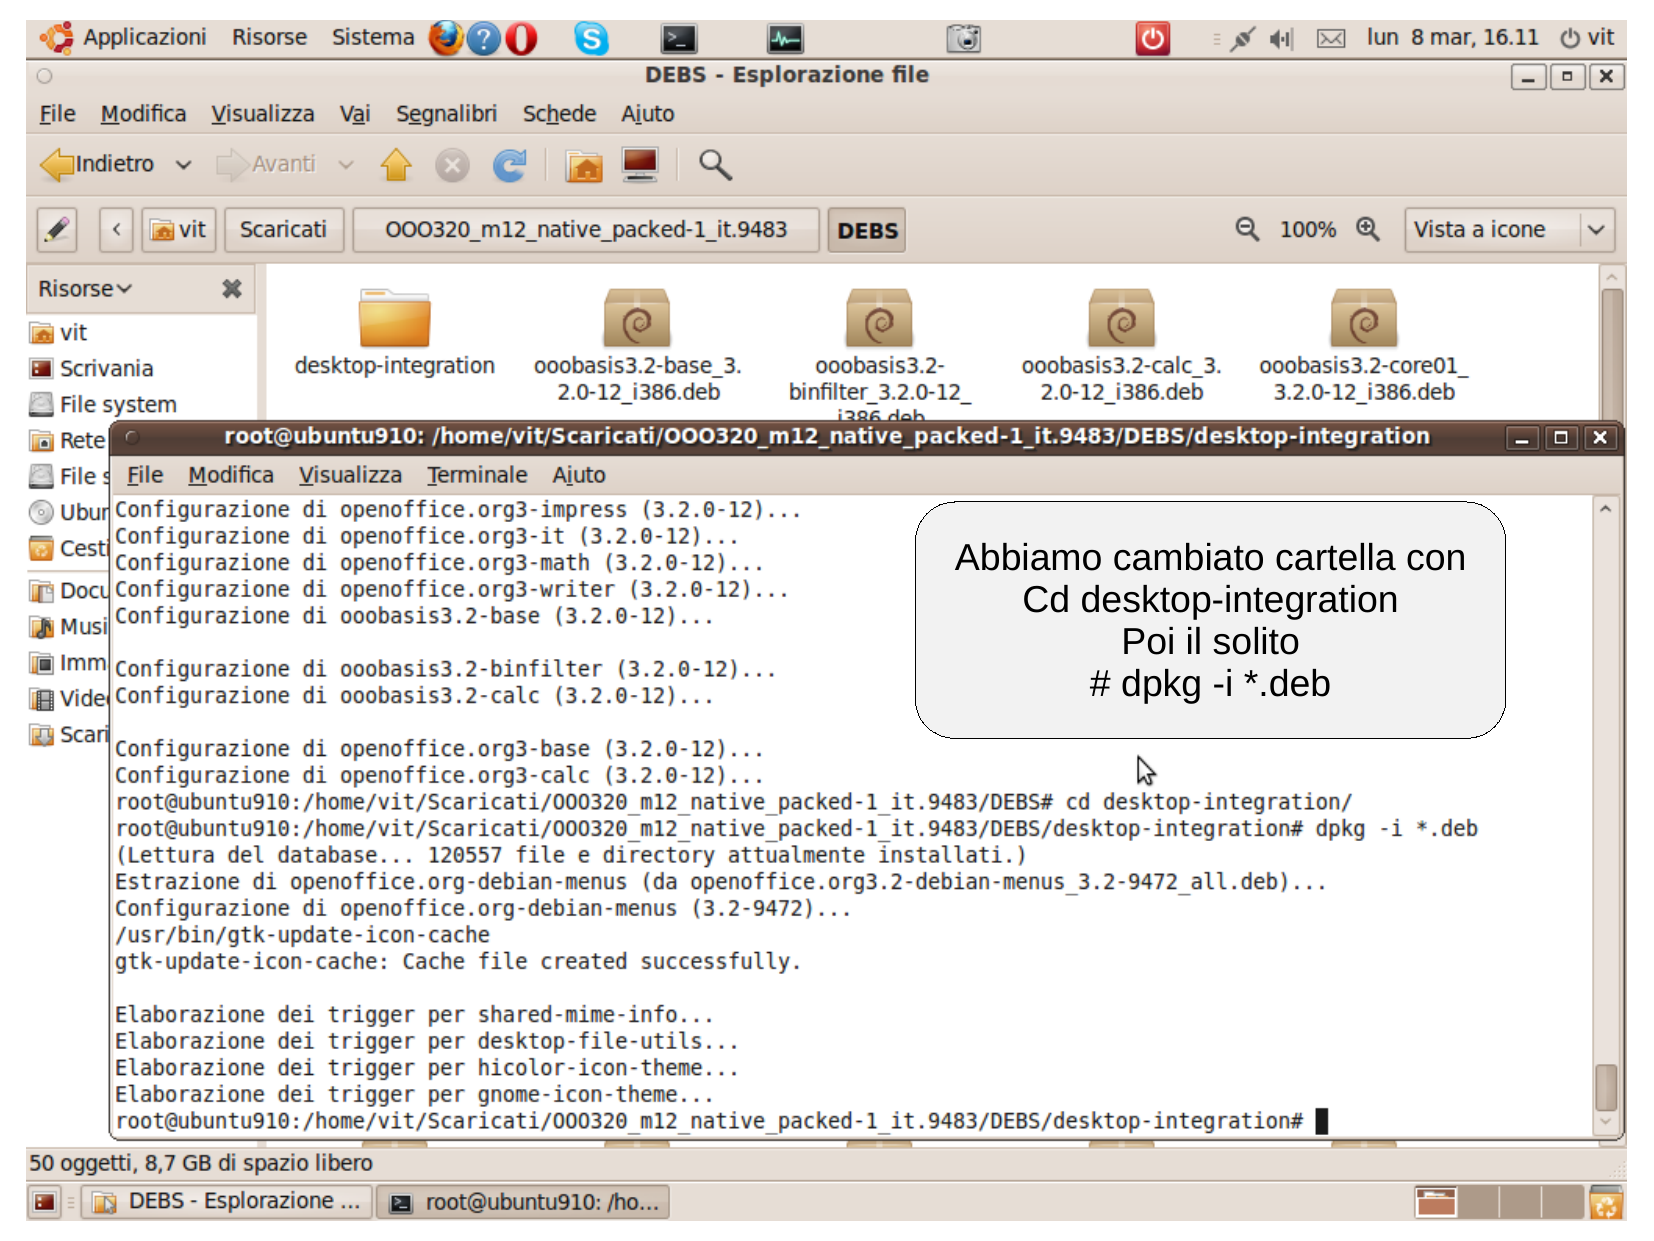

Abbiamo cambiato cartella con
Cd desktop-integration
Poi il solito
# dpkg -i *.deb